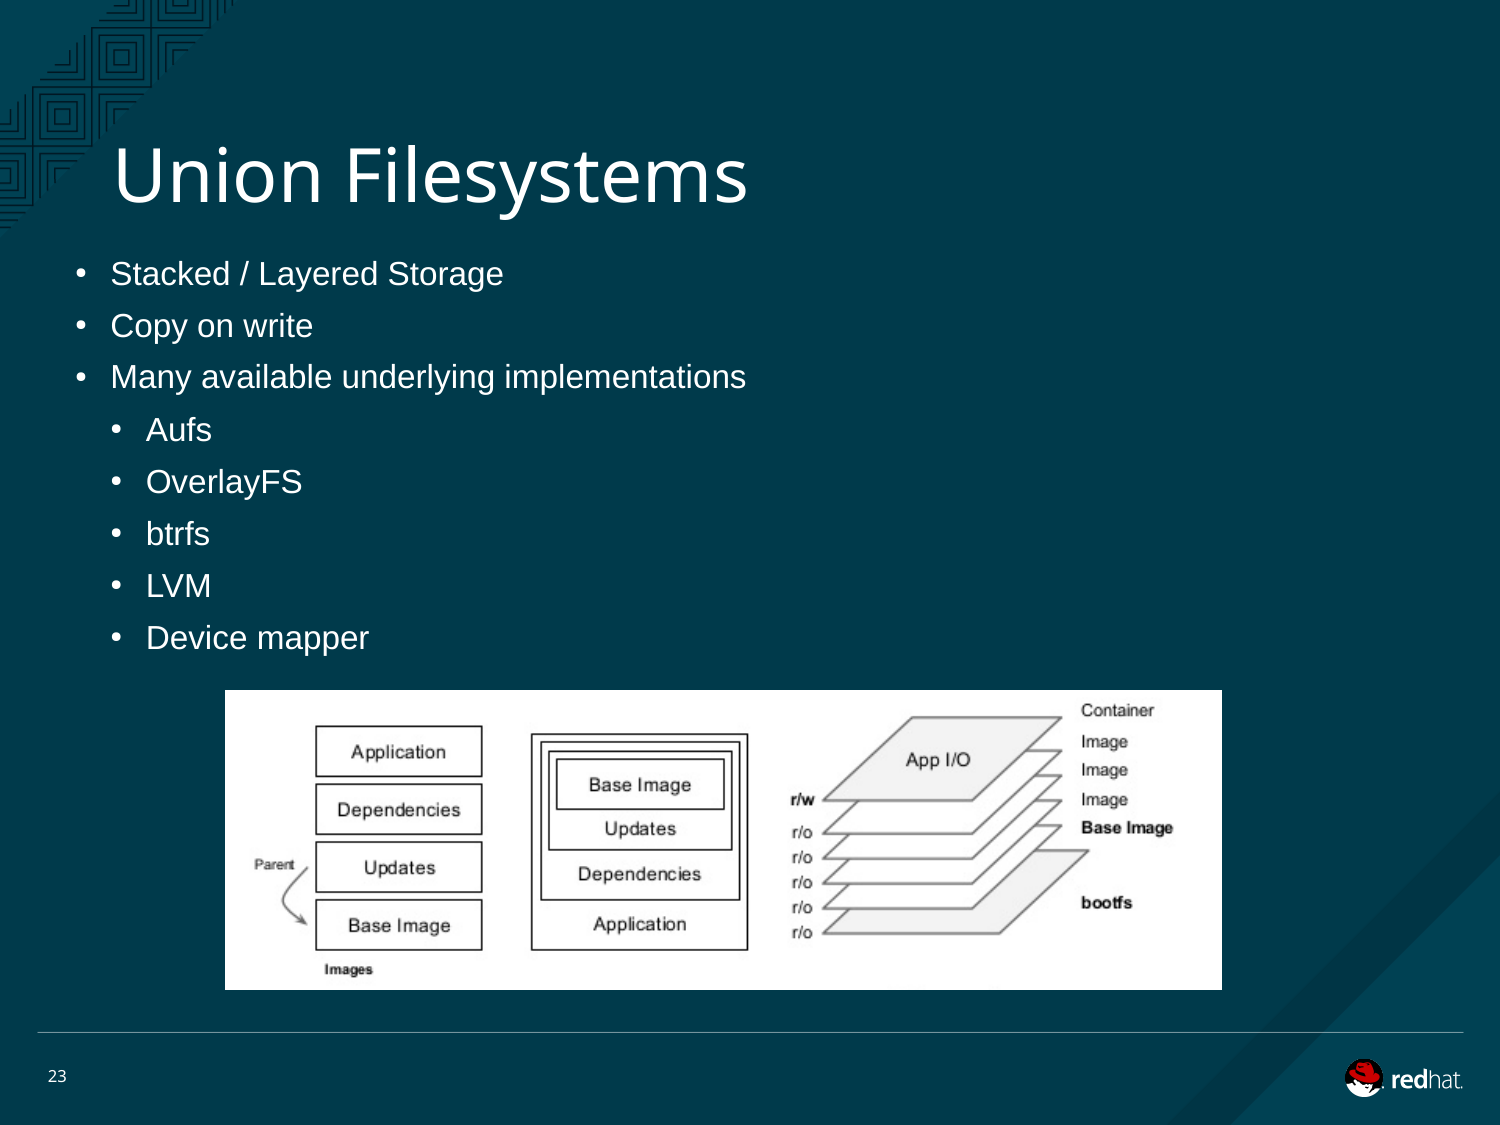

# Union Filesystems
Stacked / Layered Storage
Copy on write
Many available underlying implementations
Aufs
OverlayFS
btrfs
LVM
Device mapper
23